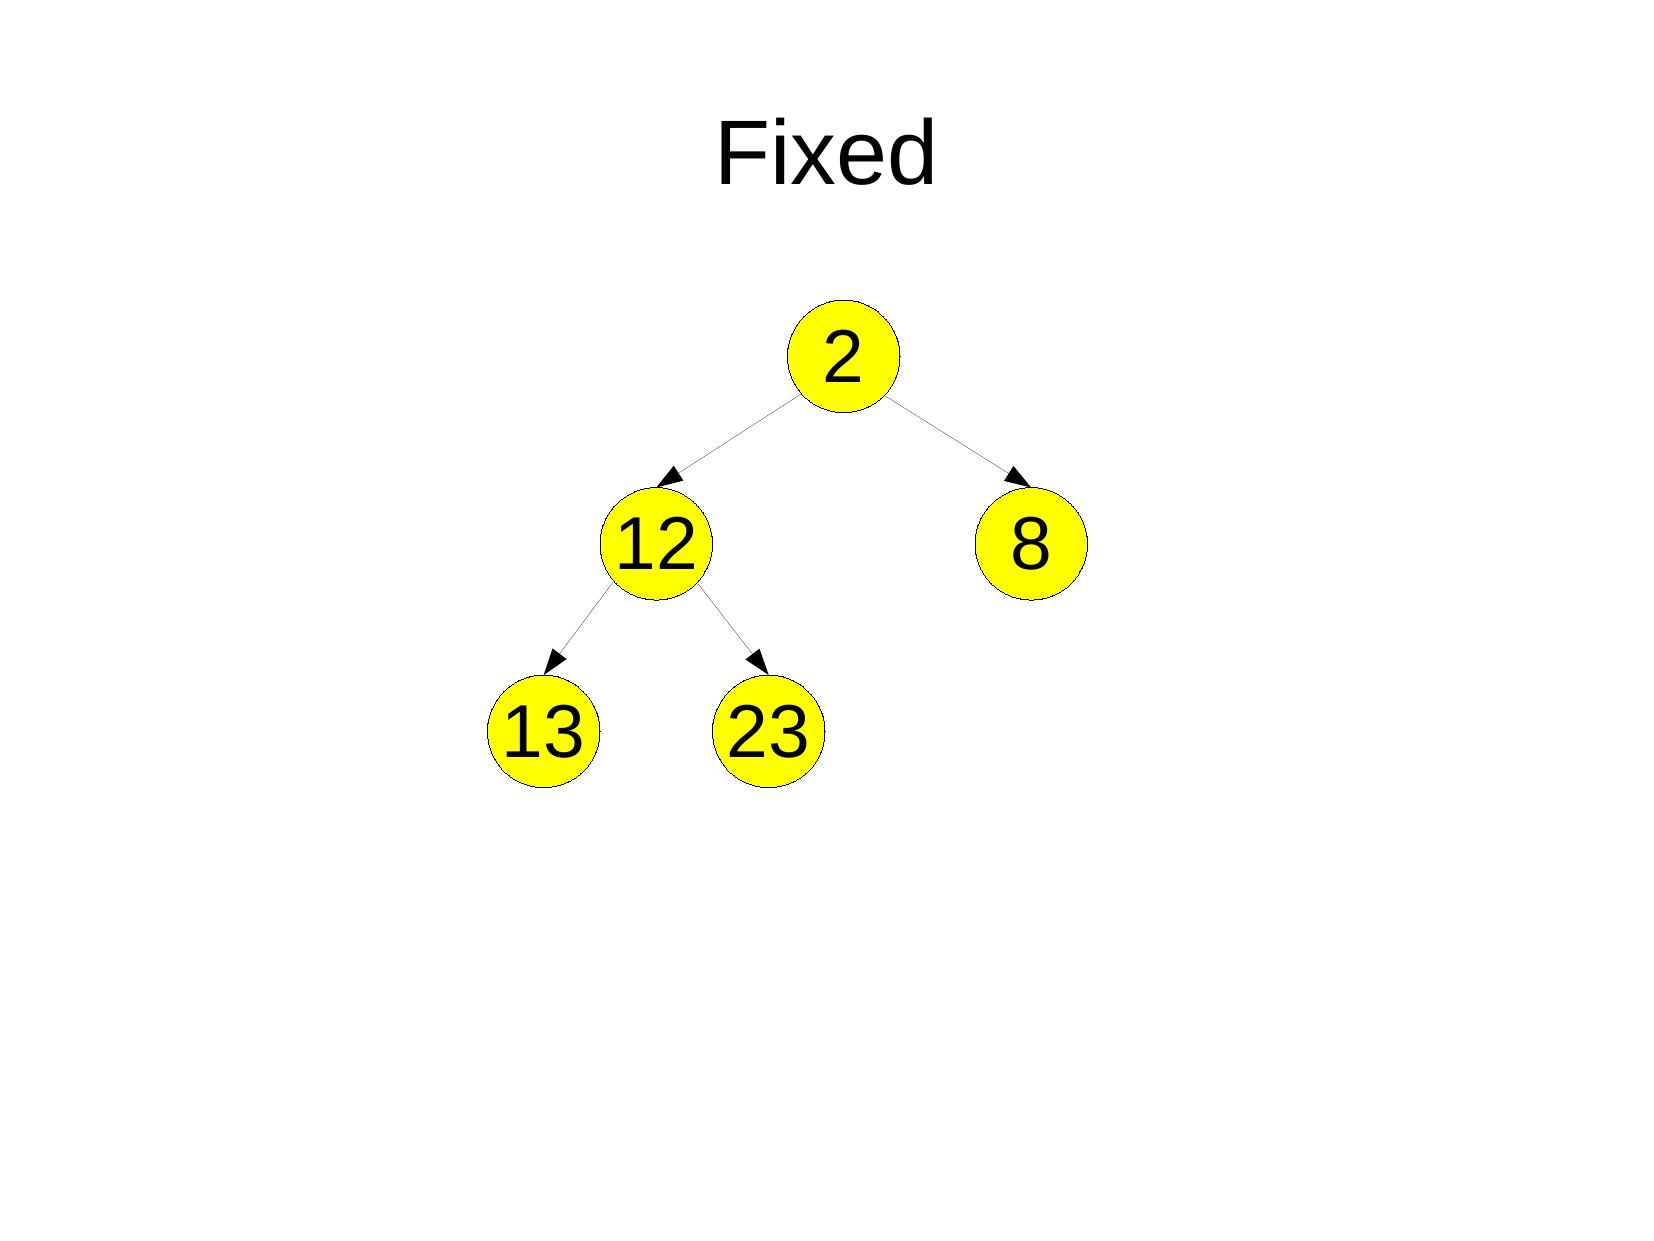

# Fixed
2
12
8
13
23